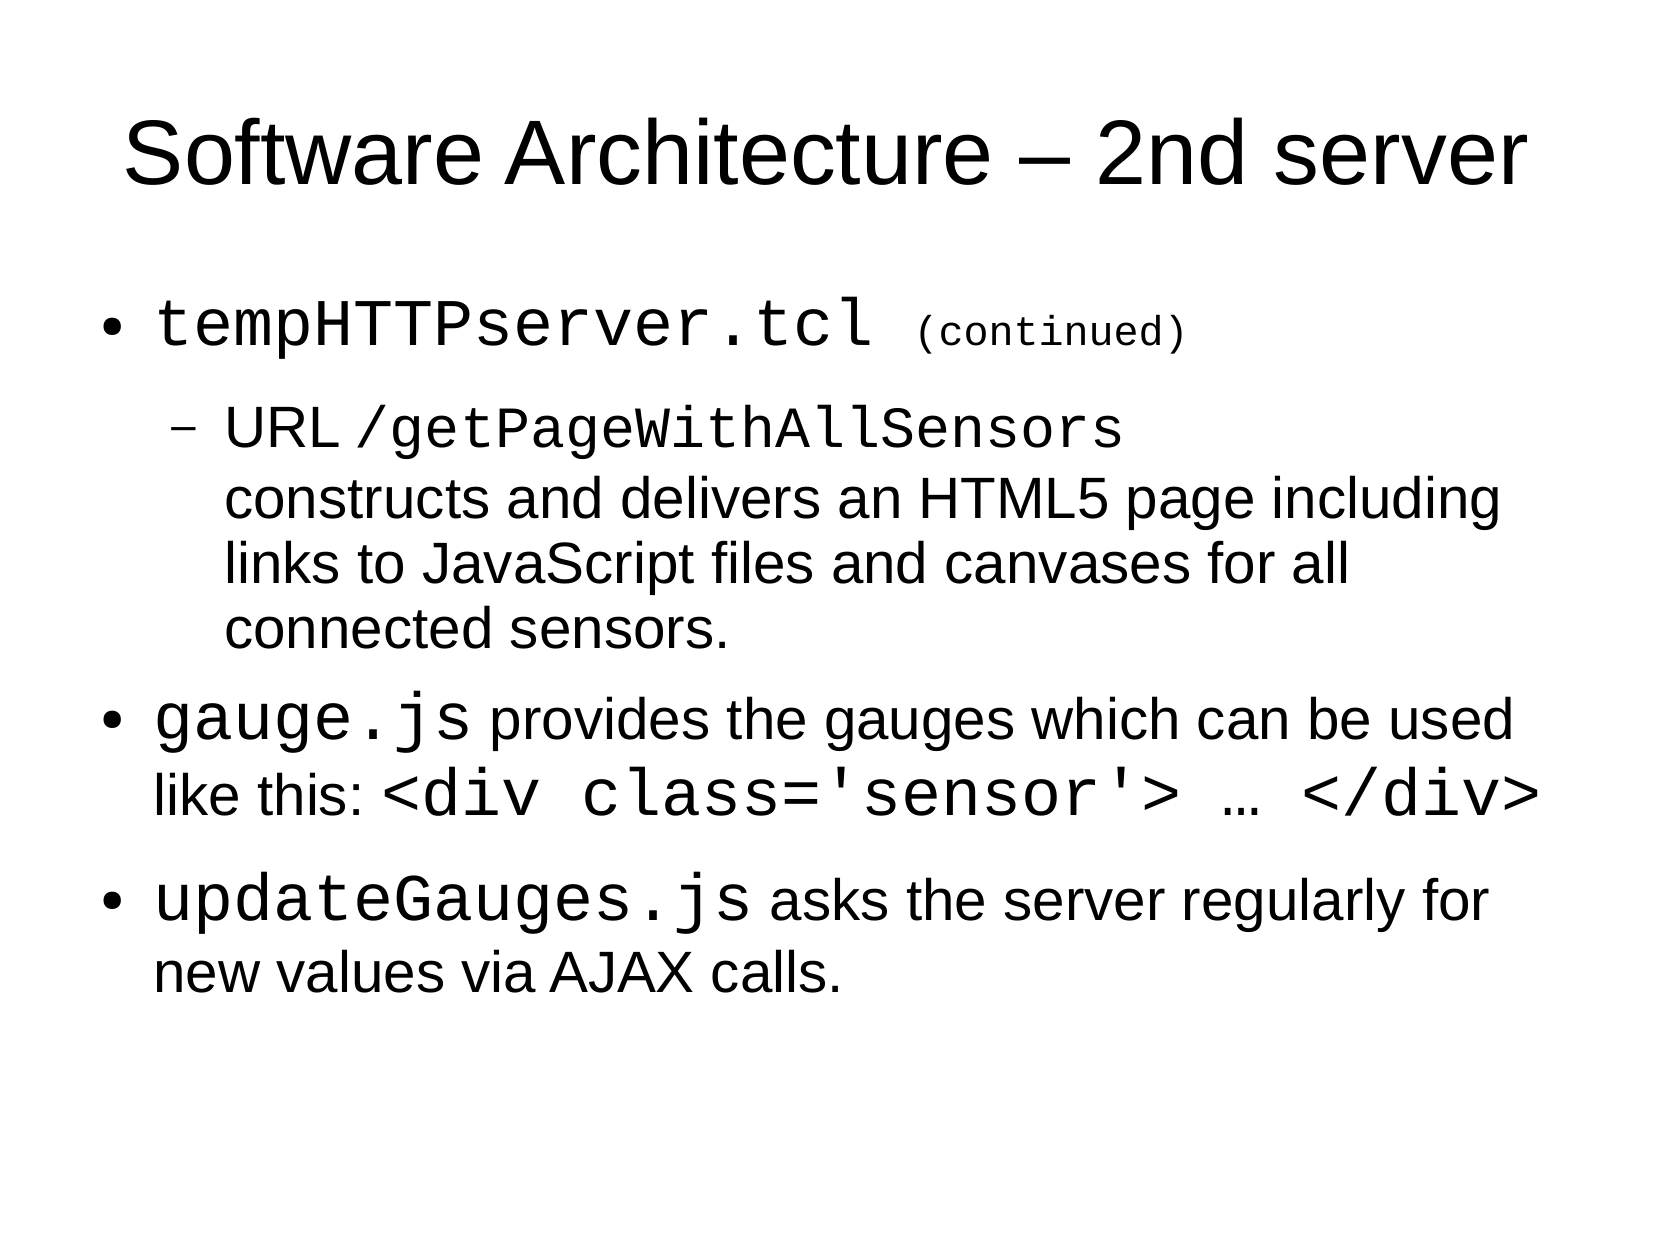

# Software Architecture – 2nd server
tempHTTPserver.tcl (continued)
URL /getPageWithAllSensors
constructs and delivers an HTML5 page including links to JavaScript files and canvases for all connected sensors.
gauge.js provides the gauges which can be used like this: <div class='sensor'> … </div>
updateGauges.js asks the server regularly for new values via AJAX calls.